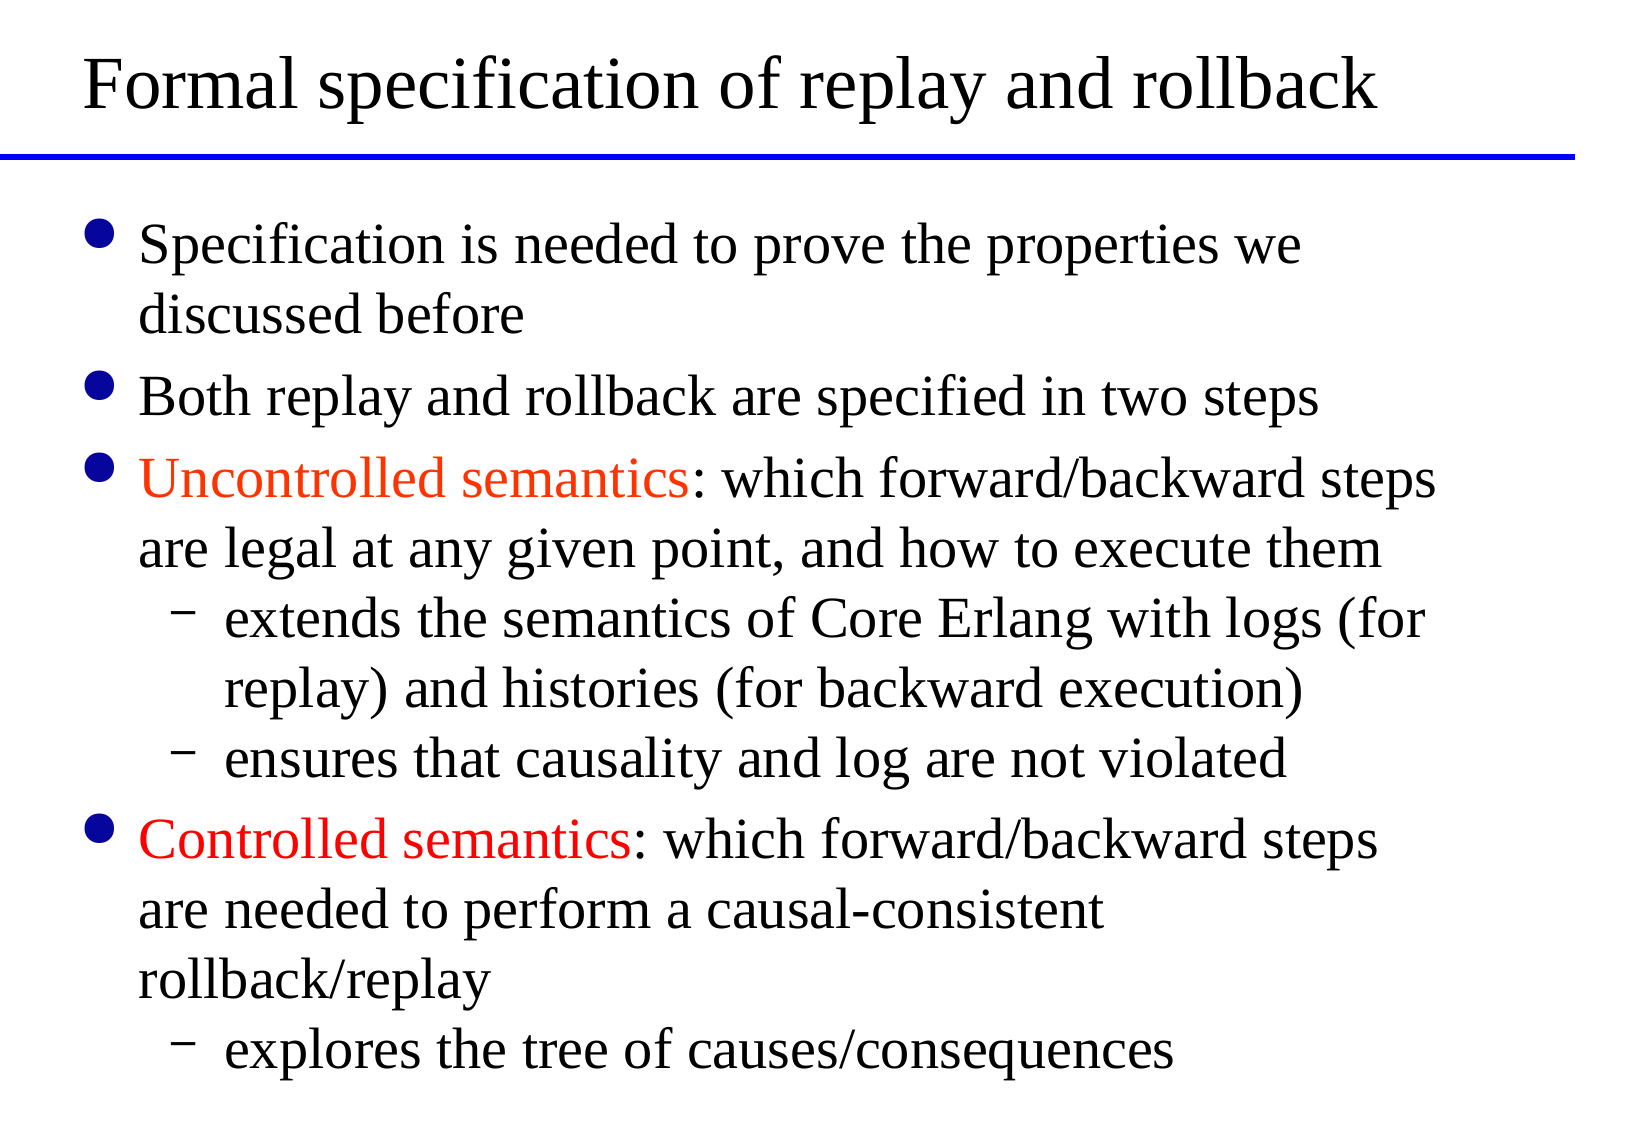

# Formal specification of replay and rollback
Specification is needed to prove the properties we discussed before
Both replay and rollback are specified in two steps
Uncontrolled semantics: which forward/backward steps are legal at any given point, and how to execute them
extends the semantics of Core Erlang with logs (for replay) and histories (for backward execution)
ensures that causality and log are not violated
Controlled semantics: which forward/backward steps are needed to perform a causal-consistent rollback/replay
explores the tree of causes/consequences